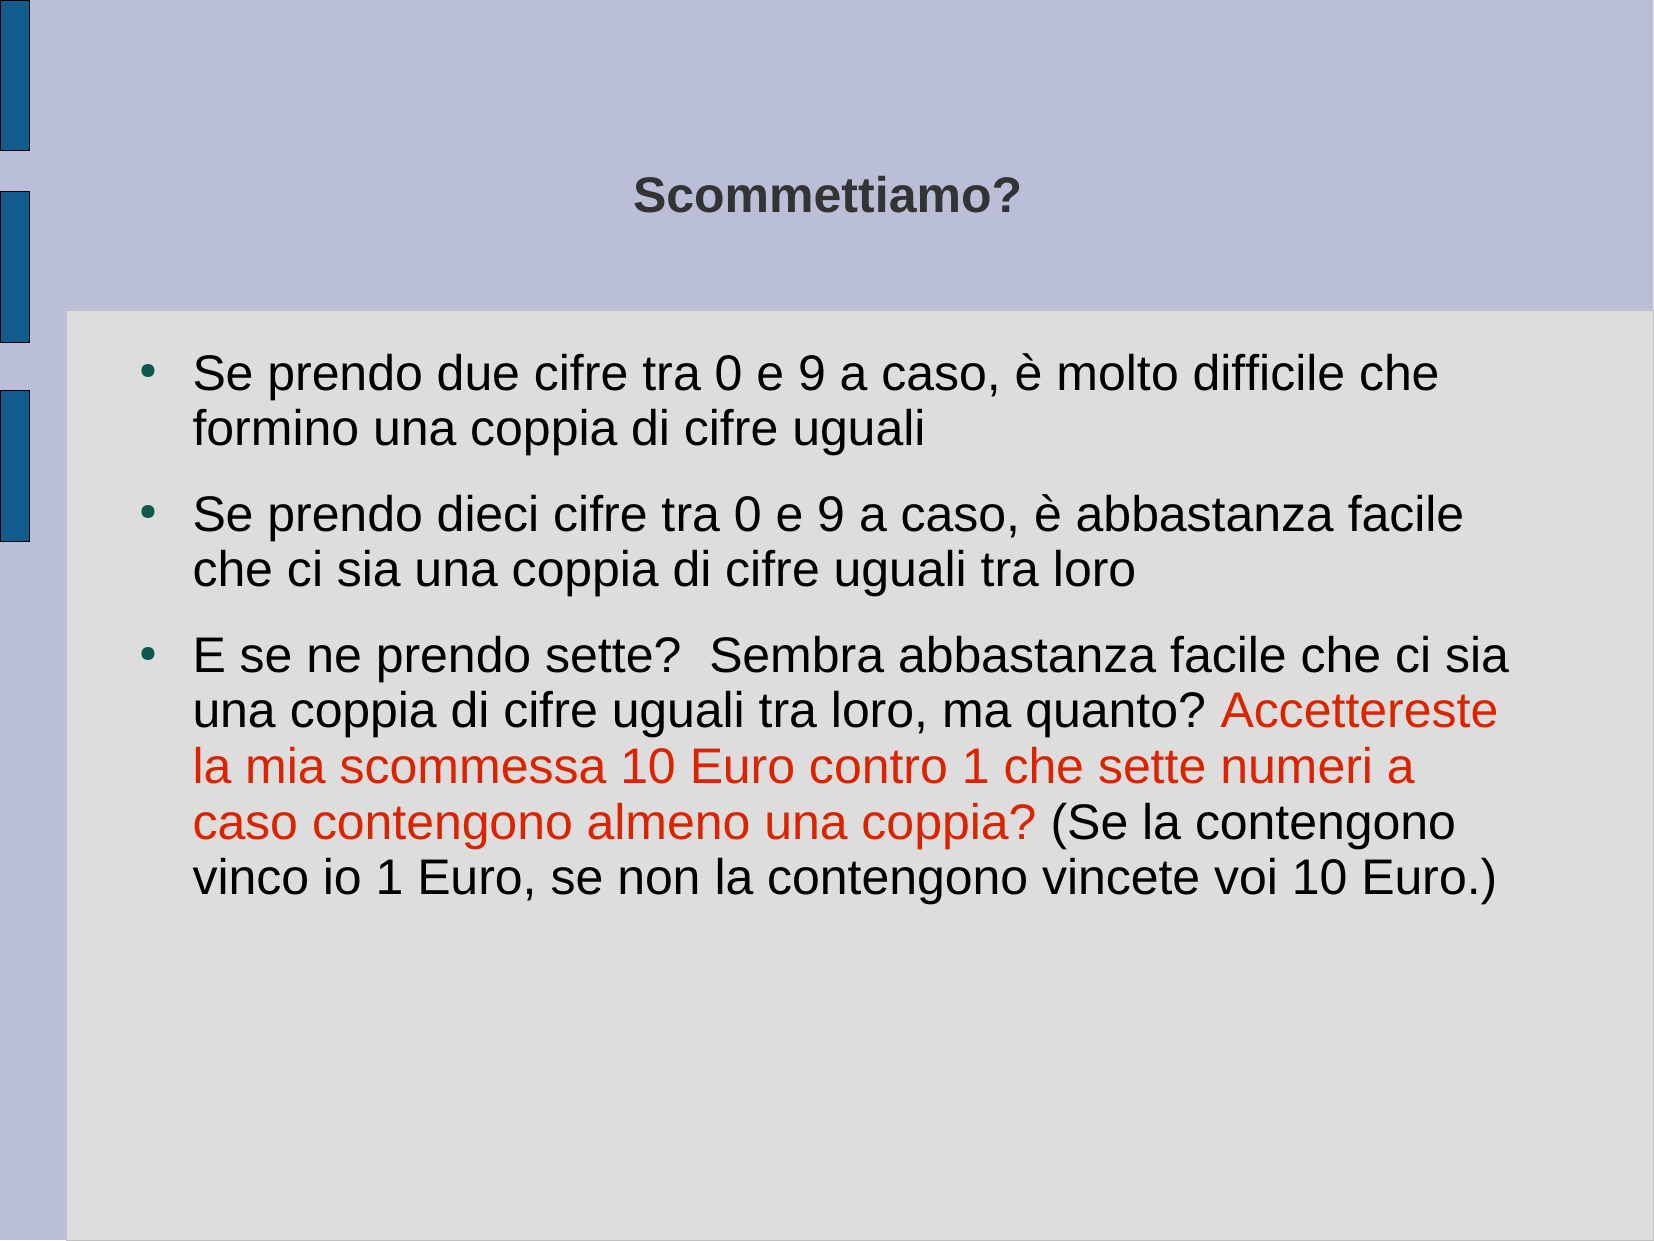

# Scommettiamo?
Se prendo due cifre tra 0 e 9 a caso, è molto difficile che formino una coppia di cifre uguali
Se prendo dieci cifre tra 0 e 9 a caso, è abbastanza facile che ci sia una coppia di cifre uguali tra loro
E se ne prendo sette? Sembra abbastanza facile che ci sia una coppia di cifre uguali tra loro, ma quanto? Accettereste la mia scommessa 10 Euro contro 1 che sette numeri a caso contengono almeno una coppia? (Se la contengono vinco io 1 Euro, se non la contengono vincete voi 10 Euro.)